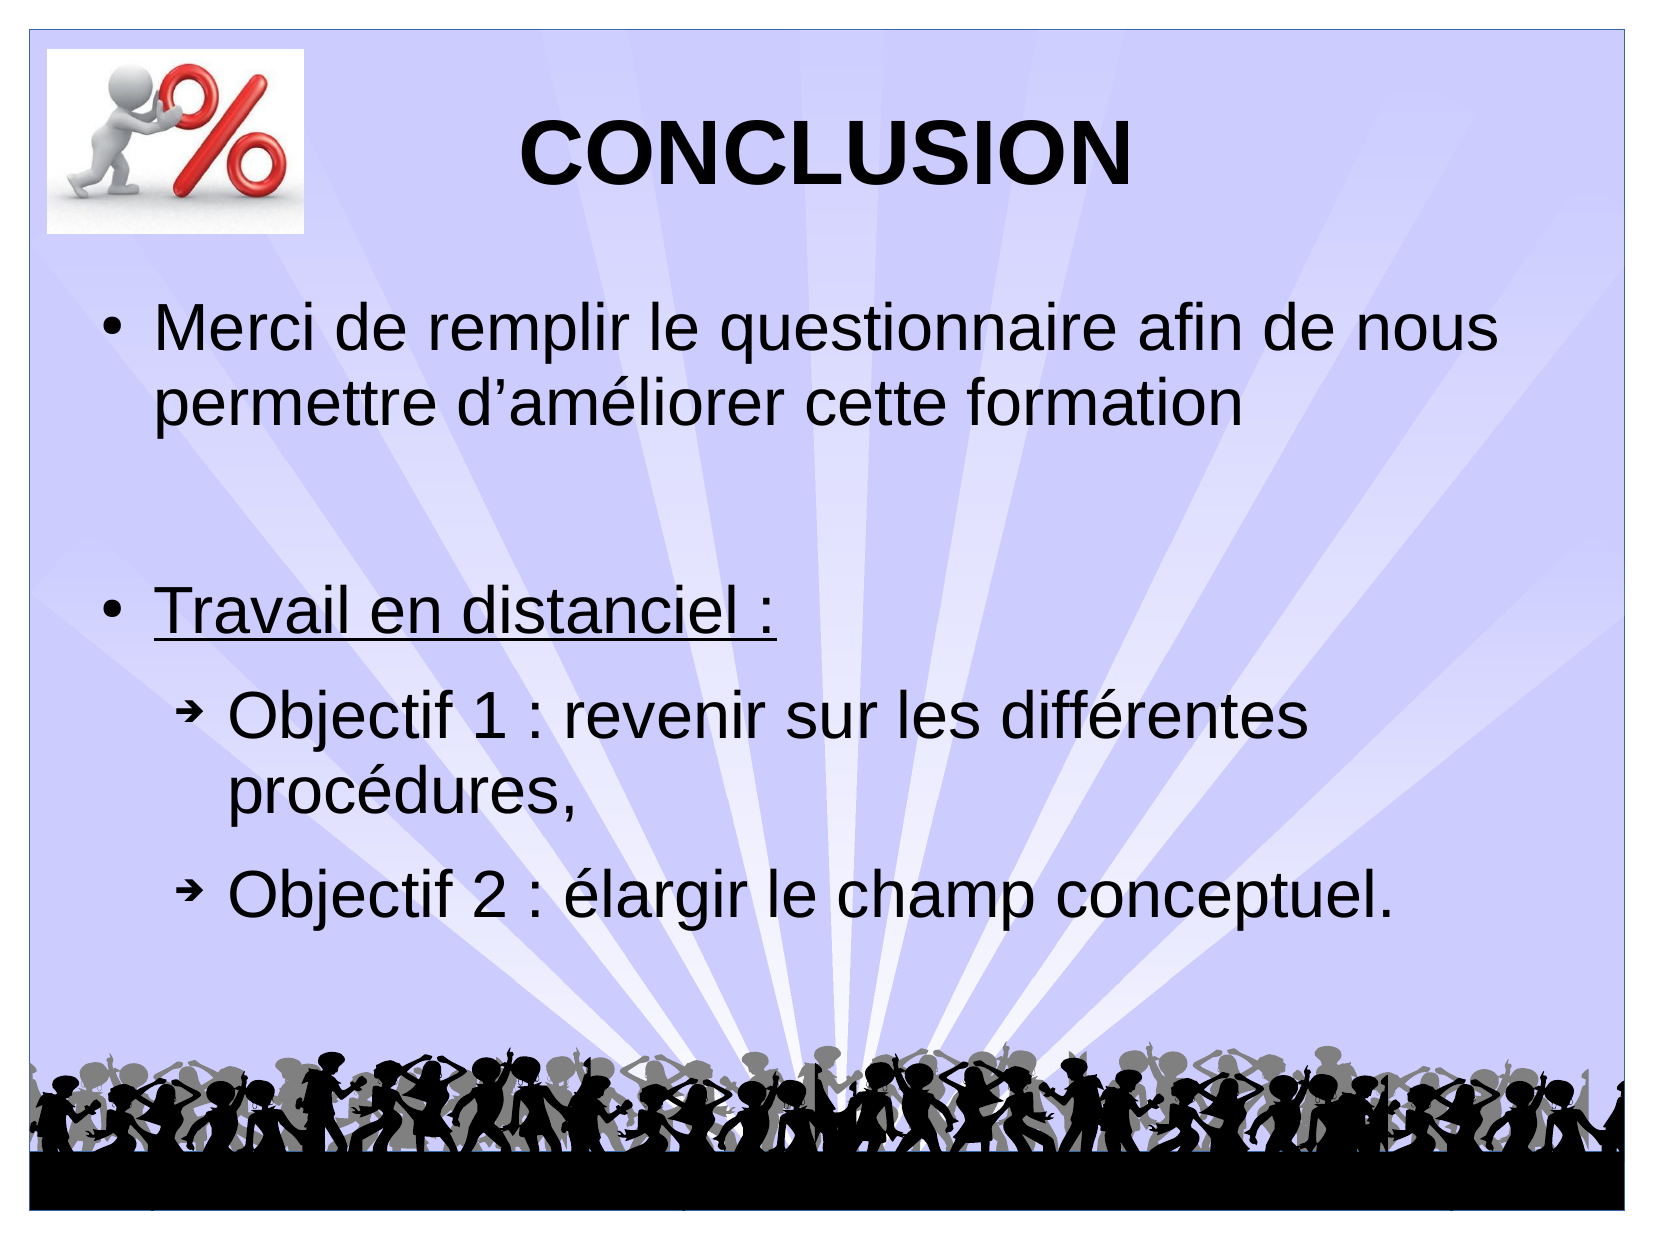

# CONCLUSION
Merci de remplir le questionnaire afin de nous permettre d’améliorer cette formation
Travail en distanciel :
Objectif 1 : revenir sur les différentes procédures,
Objectif 2 : élargir le champ conceptuel.